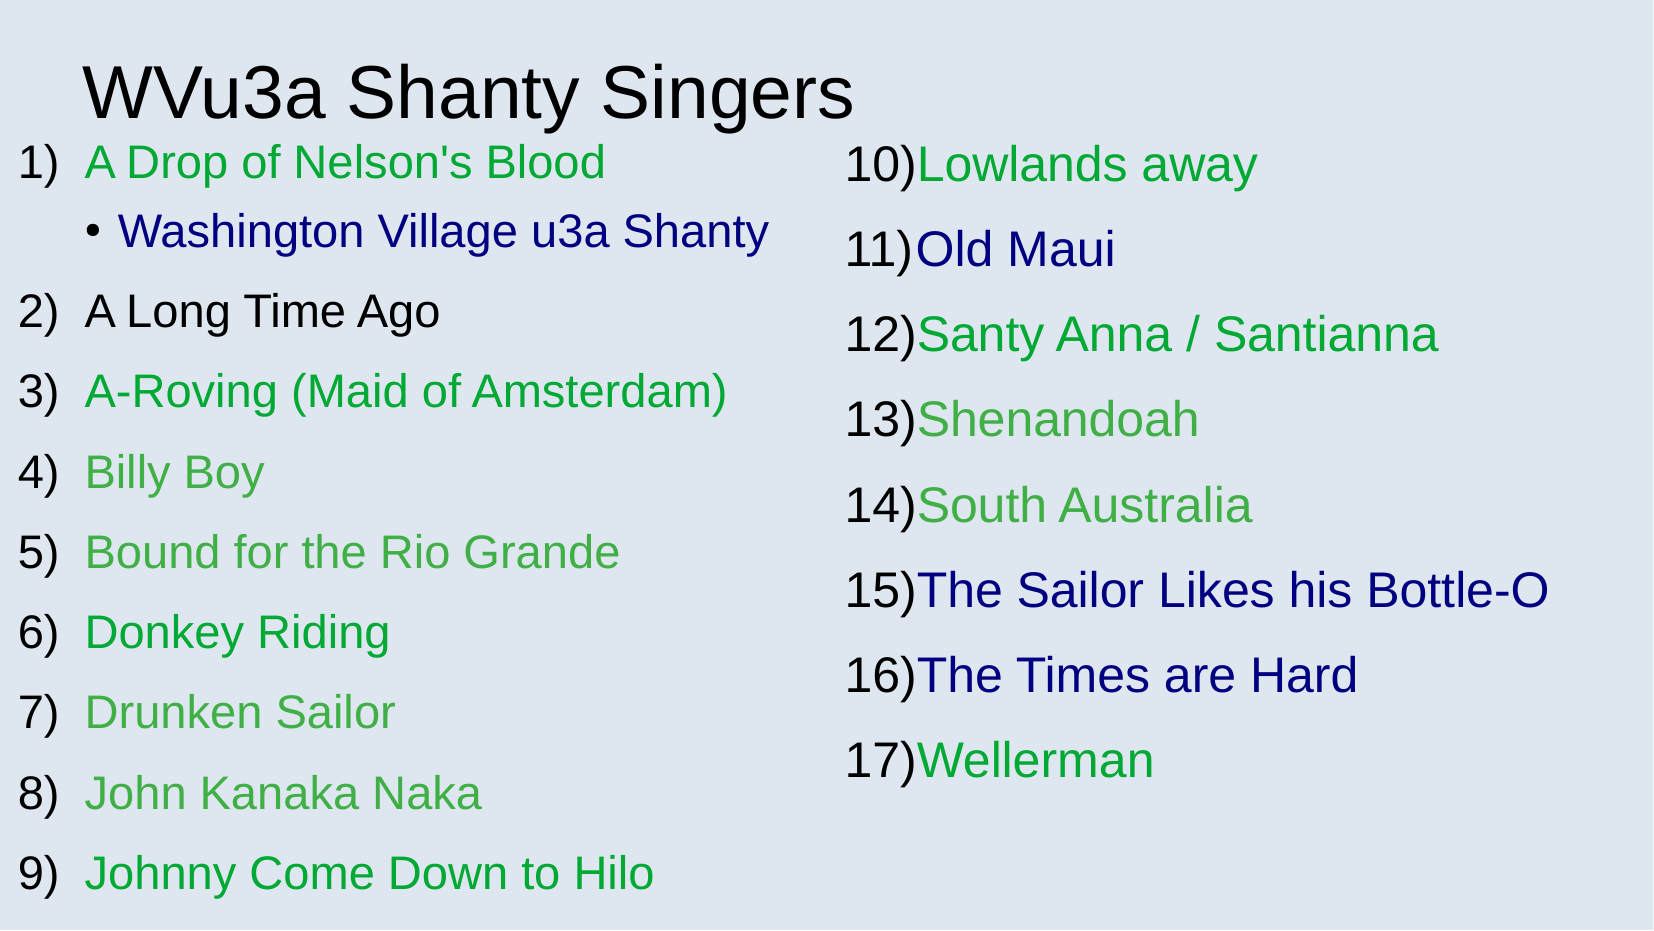

# WVu3a Shanty Singers
A Drop of Nelson's Blood
Washington Village u3a Shanty
A Long Time Ago
A-Roving (Maid of Amsterdam)
Billy Boy
Bound for the Rio Grande
Donkey Riding
Drunken Sailor
John Kanaka Naka
Johnny Come Down to Hilo
Lowlands away
Old Maui
Santy Anna / Santianna
Shenandoah
South Australia
The Sailor Likes his Bottle-O
The Times are Hard
Wellerman